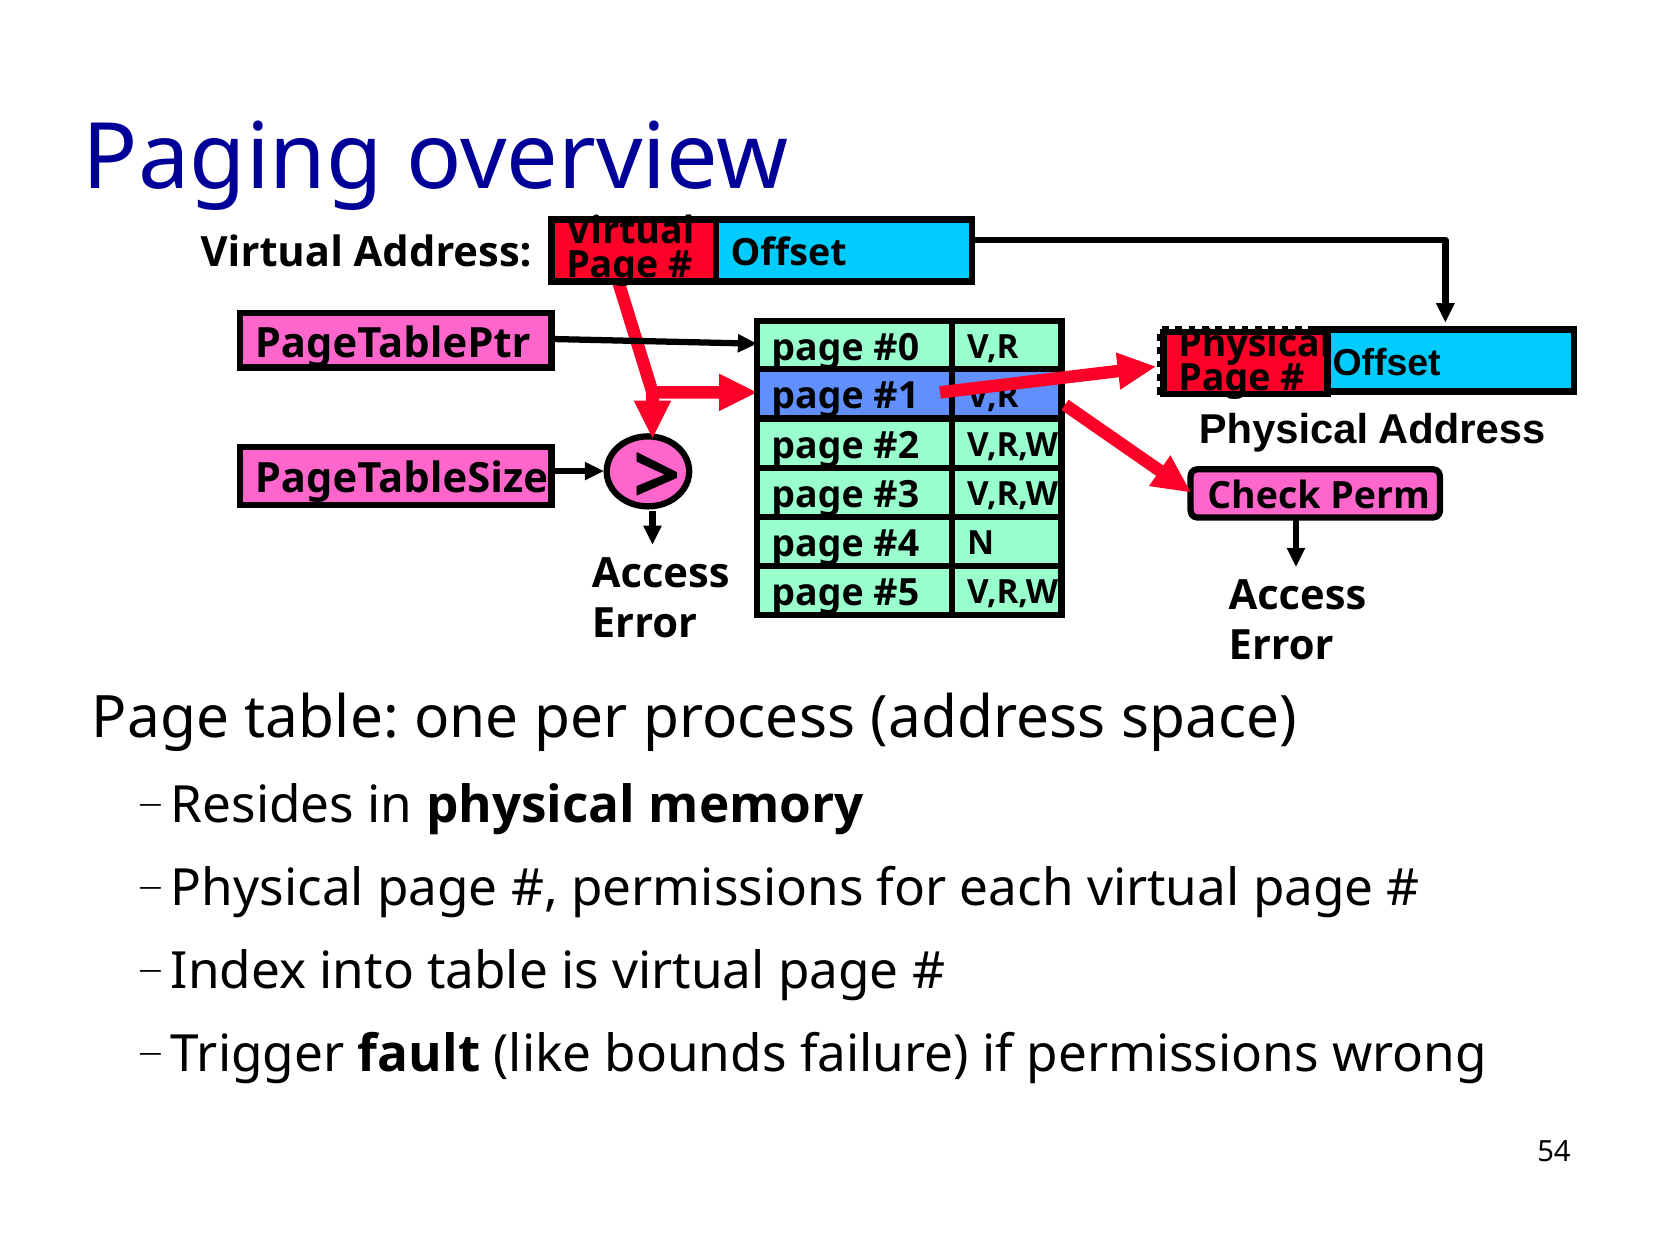

# Paging overview
Virtual Address:
Virtual
Page #
Offset
Offset
Physical Address
PageTablePtr
page #0
V,R
page #1
V,R
page #2
V,R,W
page #3
V,R,W
page #4
N
page #5
V,R,W
Physical
Page #
page #1
V,R
>
PageTableSize
Access
Error
Check Perm
Access
Error
Page table: one per process (address space)
Resides in physical memory
Physical page #, permissions for each virtual page #
Index into table is virtual page #
Trigger fault (like bounds failure) if permissions wrong
54